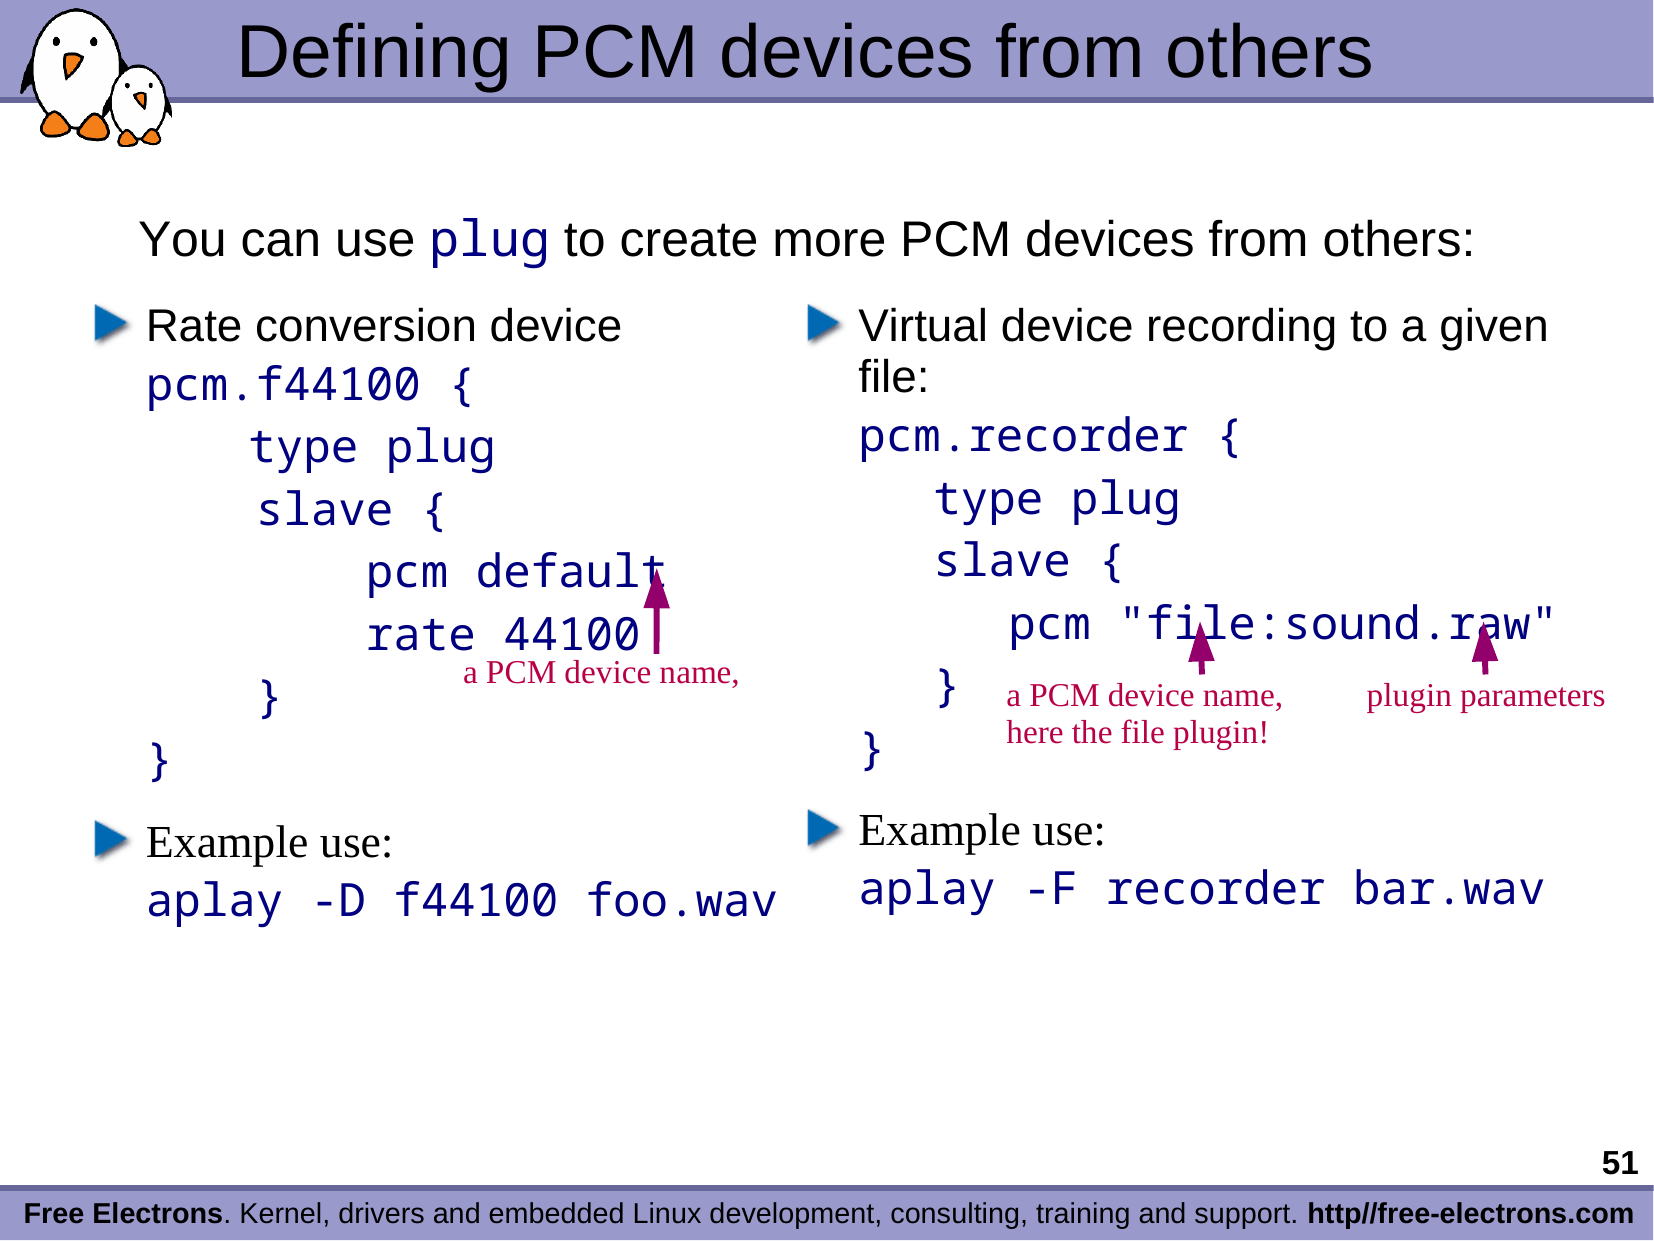

# Defining PCM devices from others
You can use plug to create more PCM devices from others:
Rate conversion device
pcm.f44100 {
	 type plug
 slave {
 pcm default
 rate 44100
 }
}
Example use:
aplay -D f44100 foo.wav
Virtual device recording to a given file:
pcm.recorder {
	type plug
	slave {
		pcm "file:sound.raw"
	}
}
Example use:
aplay -F recorder bar.wav
a PCM device name,
a PCM device name,
here the file plugin!
plugin parameters